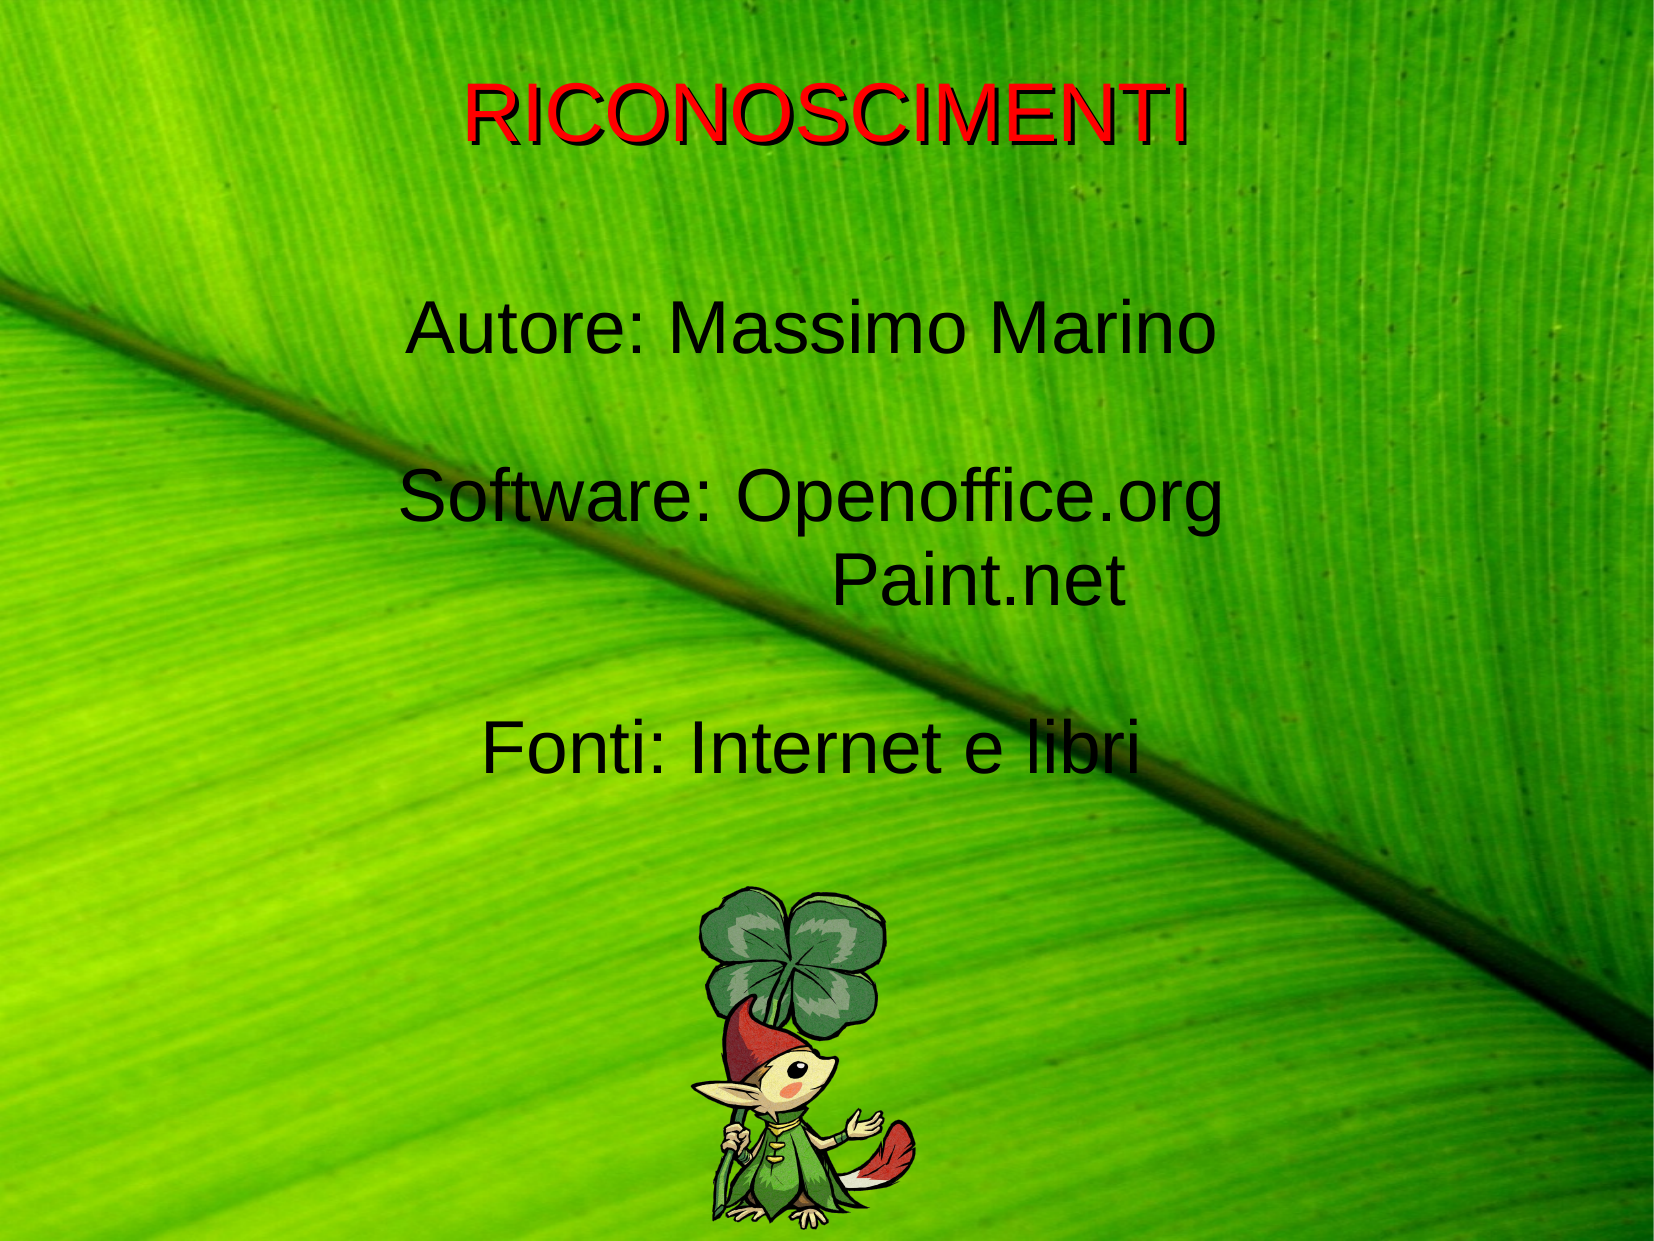

RICONOSCIMENTI
Autore: Massimo Marino
Software: Openoffice.org
 Paint.net
Fonti: Internet e libri